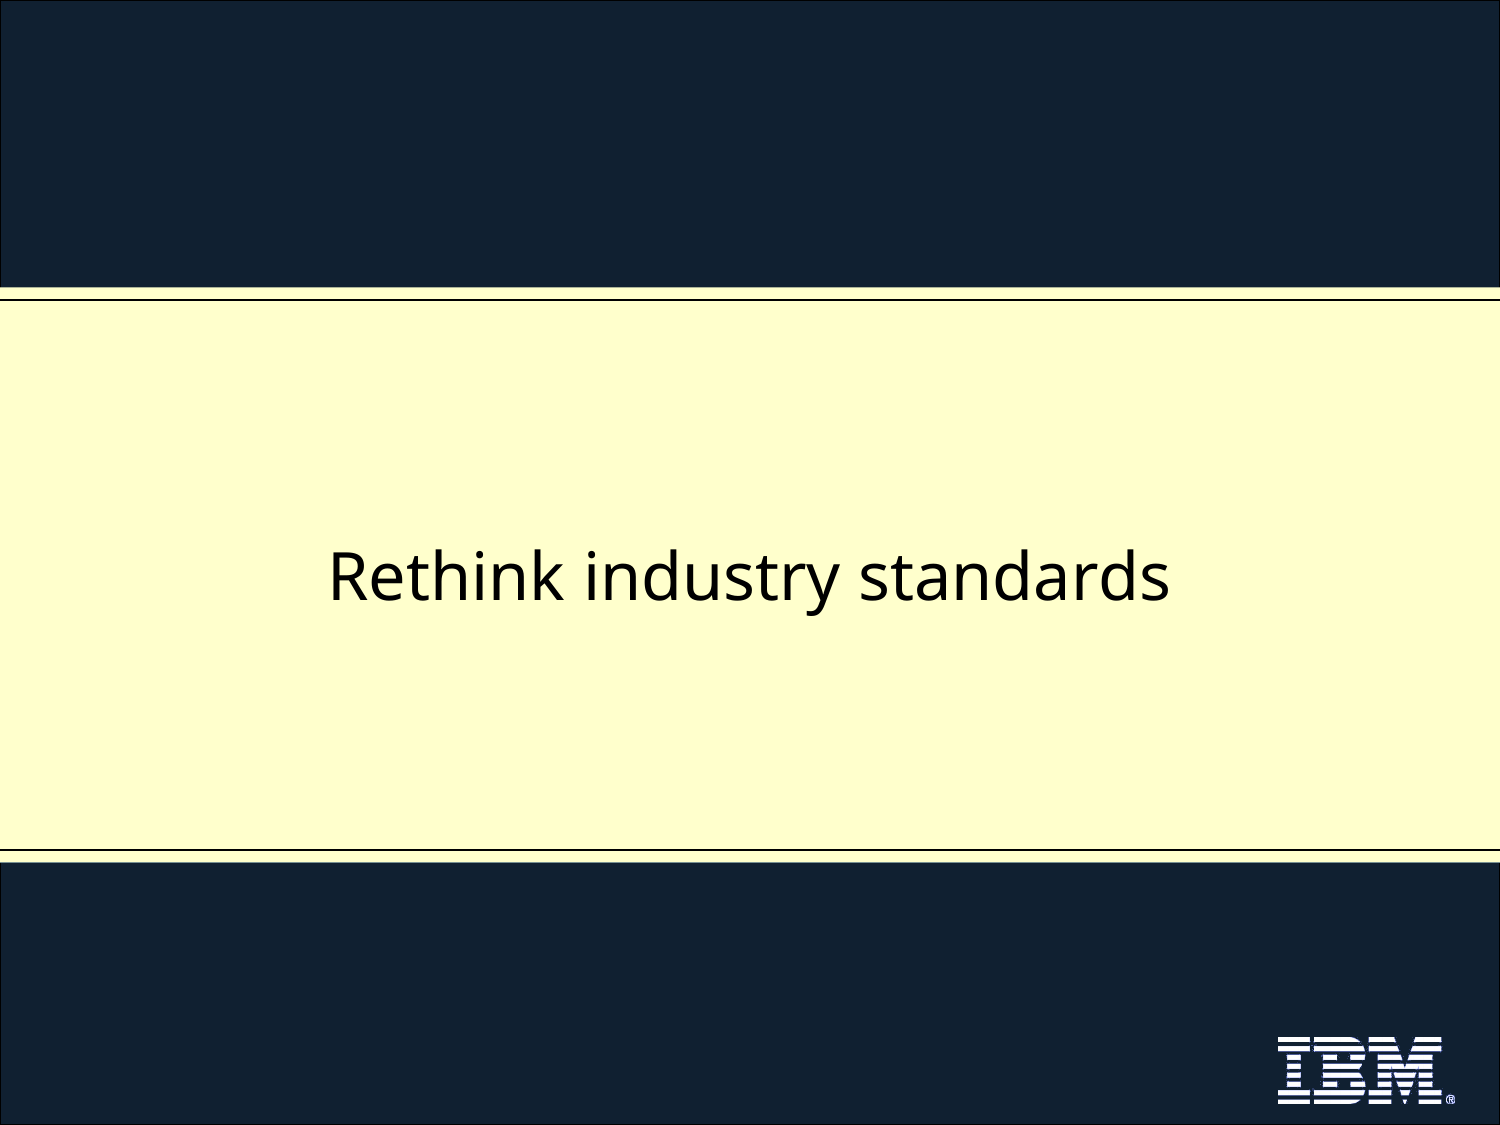

Rethink industry standards
# Characteristics of “open”